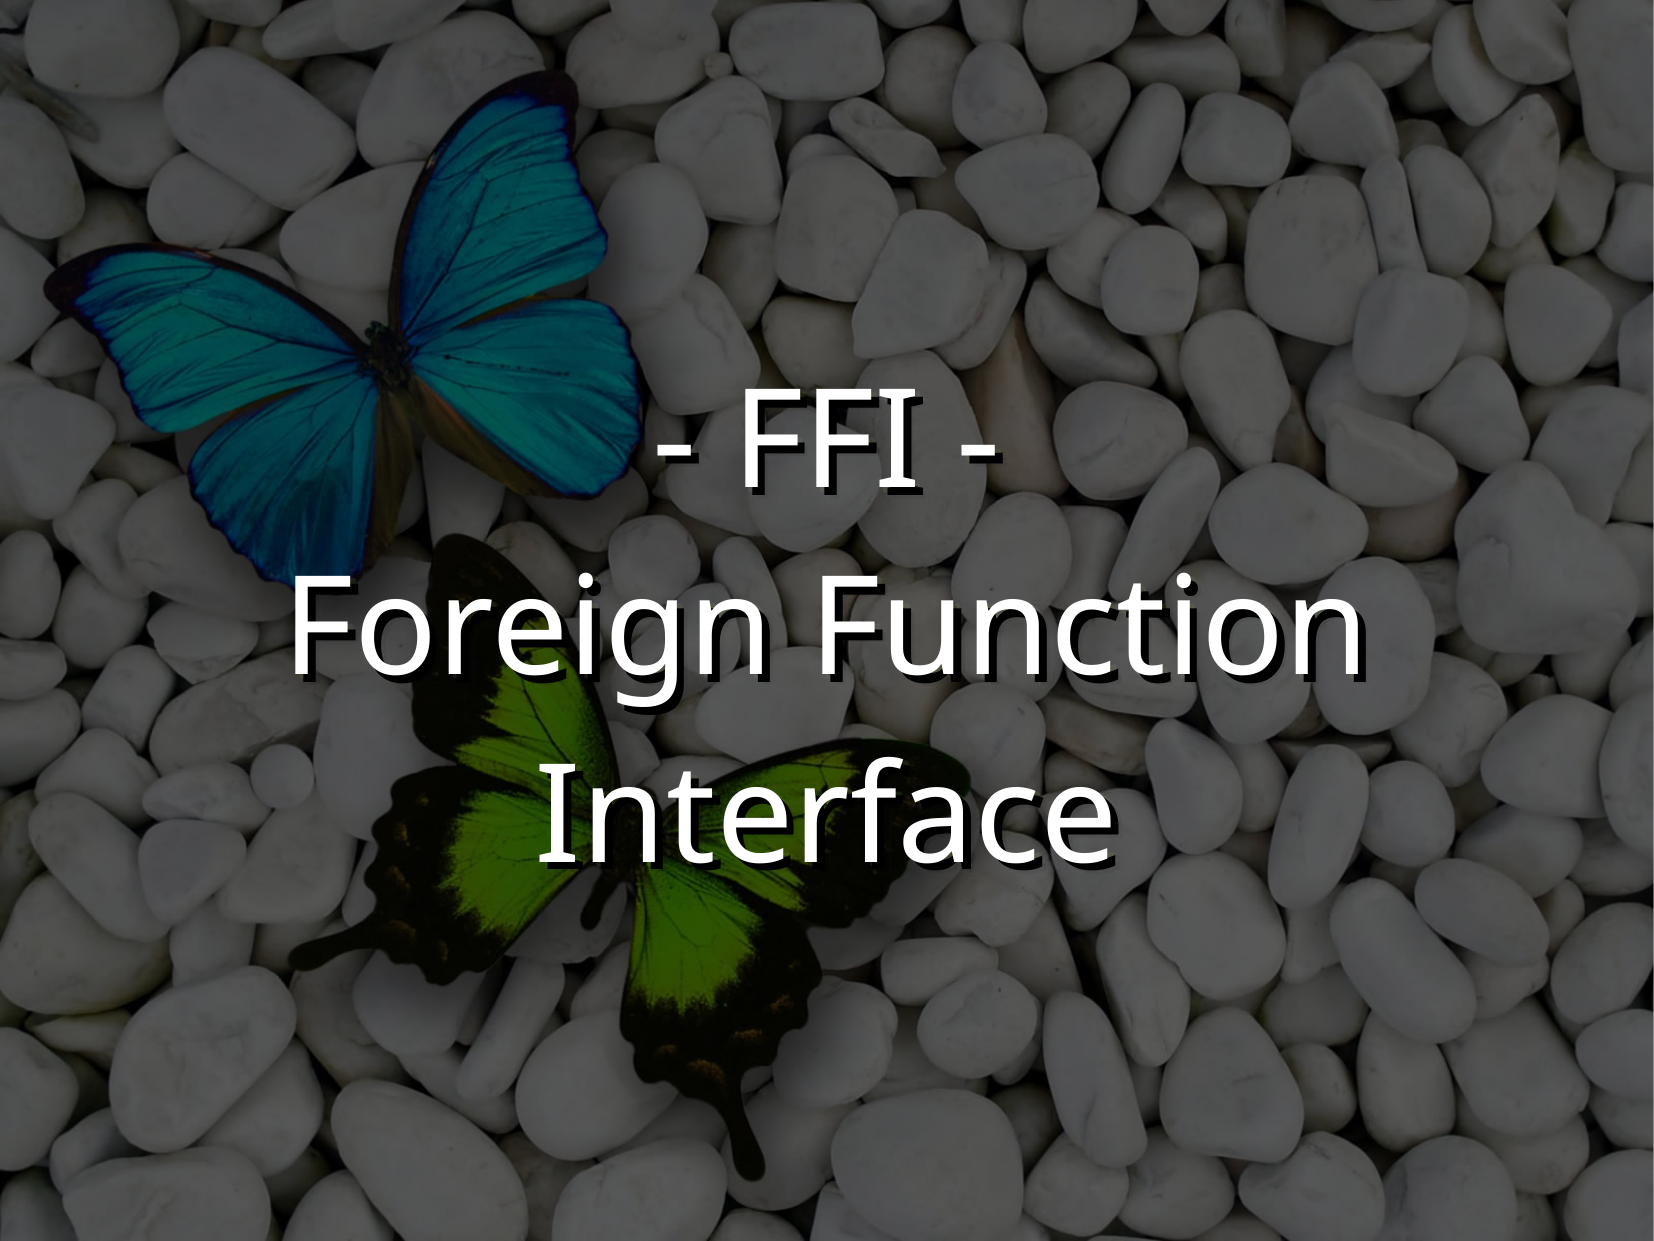

#
- FFI -
Foreign Function Interface